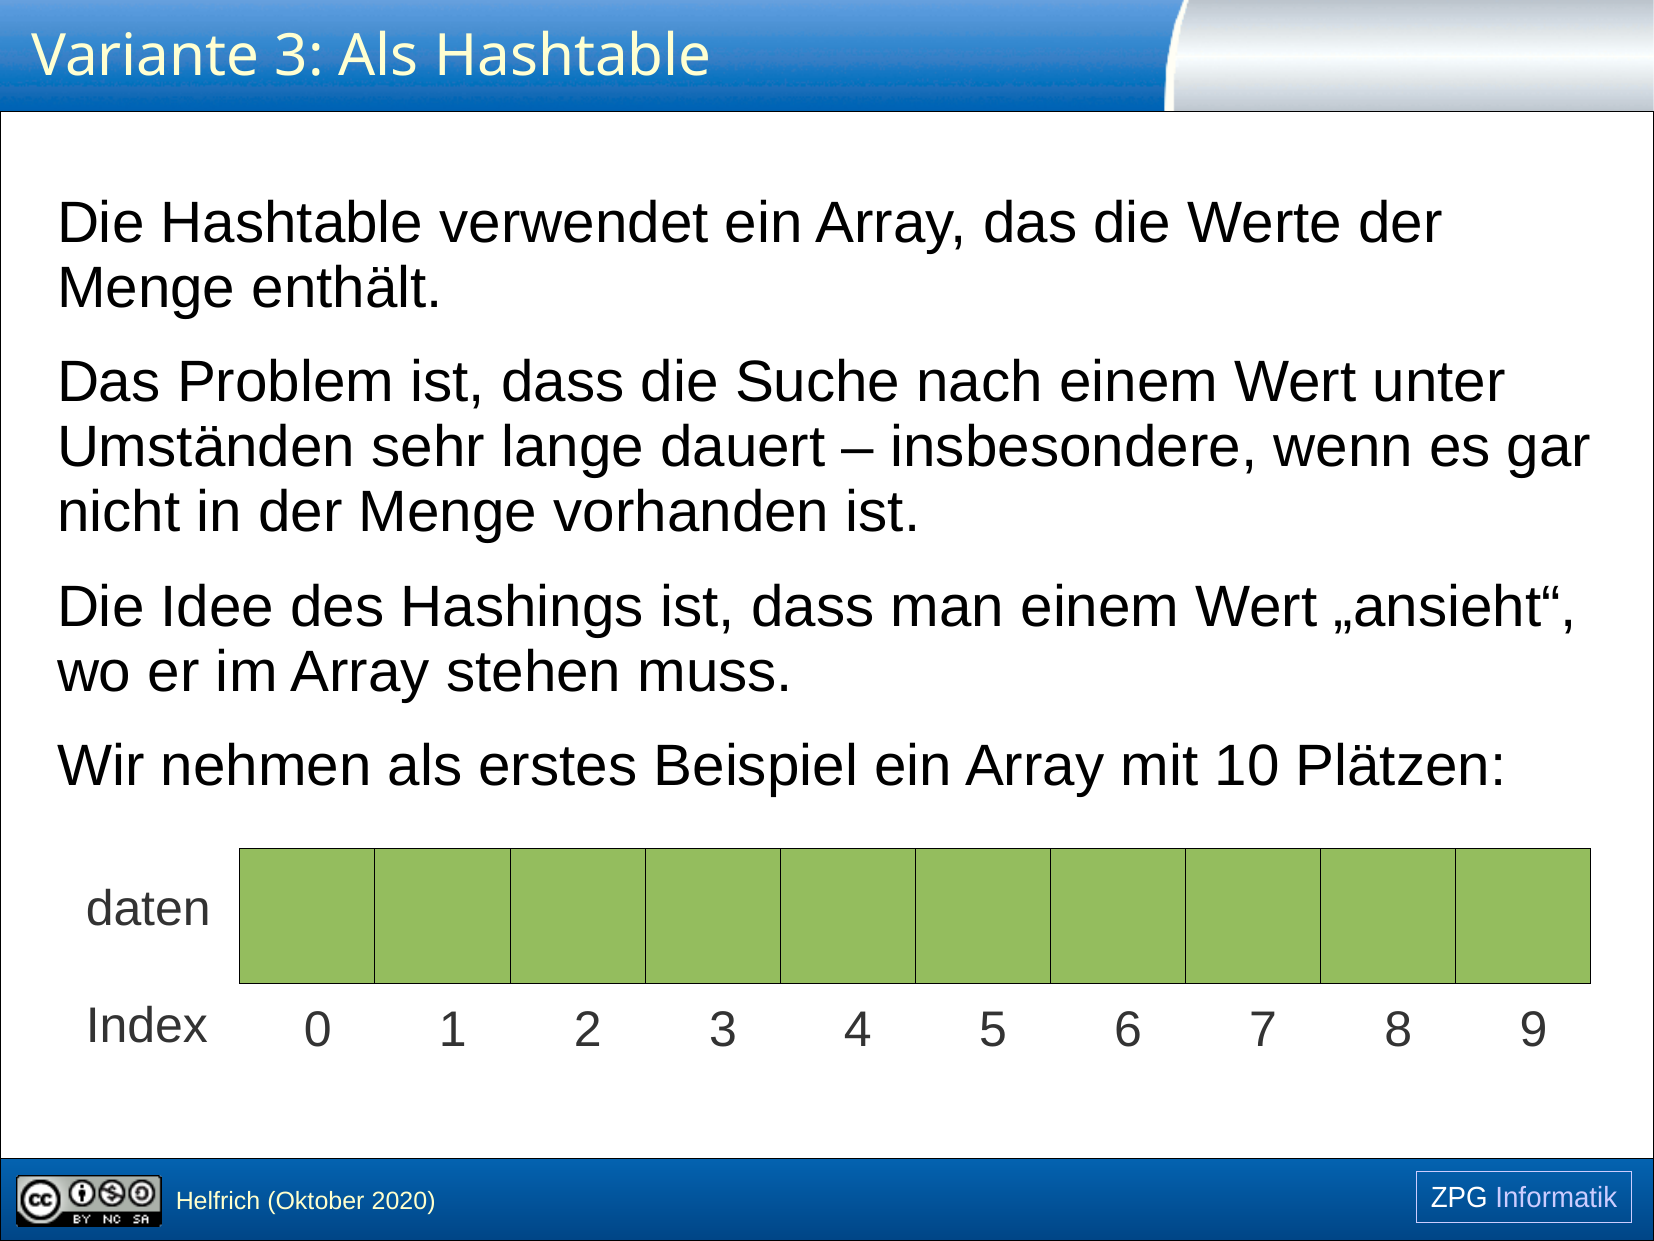

# Variante 3: Als Hashtable
Die Hashtable verwendet ein Array, das die Werte der Menge enthält.
Das Problem ist, dass die Suche nach einem Wert unter Umständen sehr lange dauert – insbesondere, wenn es gar nicht in der Menge vorhanden ist.
Die Idee des Hashings ist, dass man einem Wert „ansieht“, wo er im Array stehen muss.
Wir nehmen als erstes Beispiel ein Array mit 10 Plätzen:
daten
Index
0
1
2
3
4
5
6
7
8
9